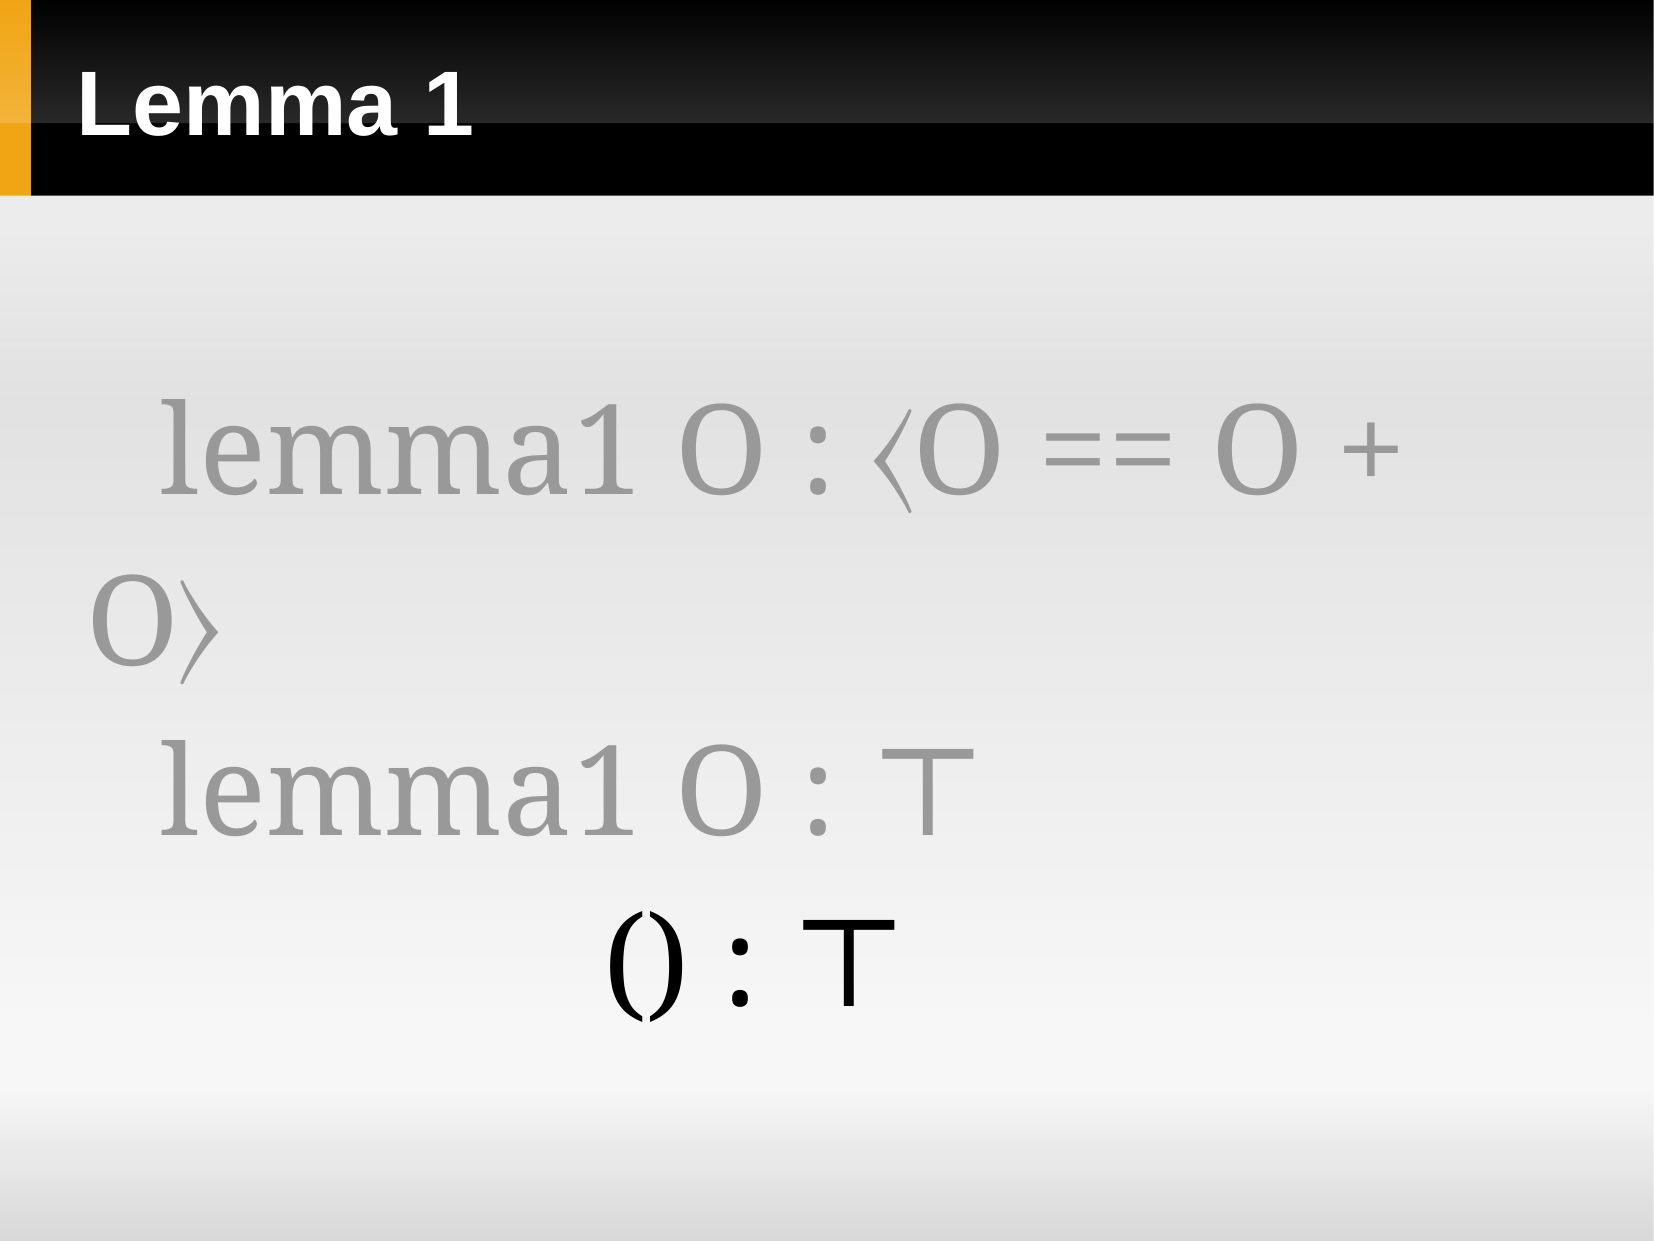

# Lemma 1
	lemma1 O : 〈O == O + O〉
	lemma1 O : ⊤
							() : ⊤